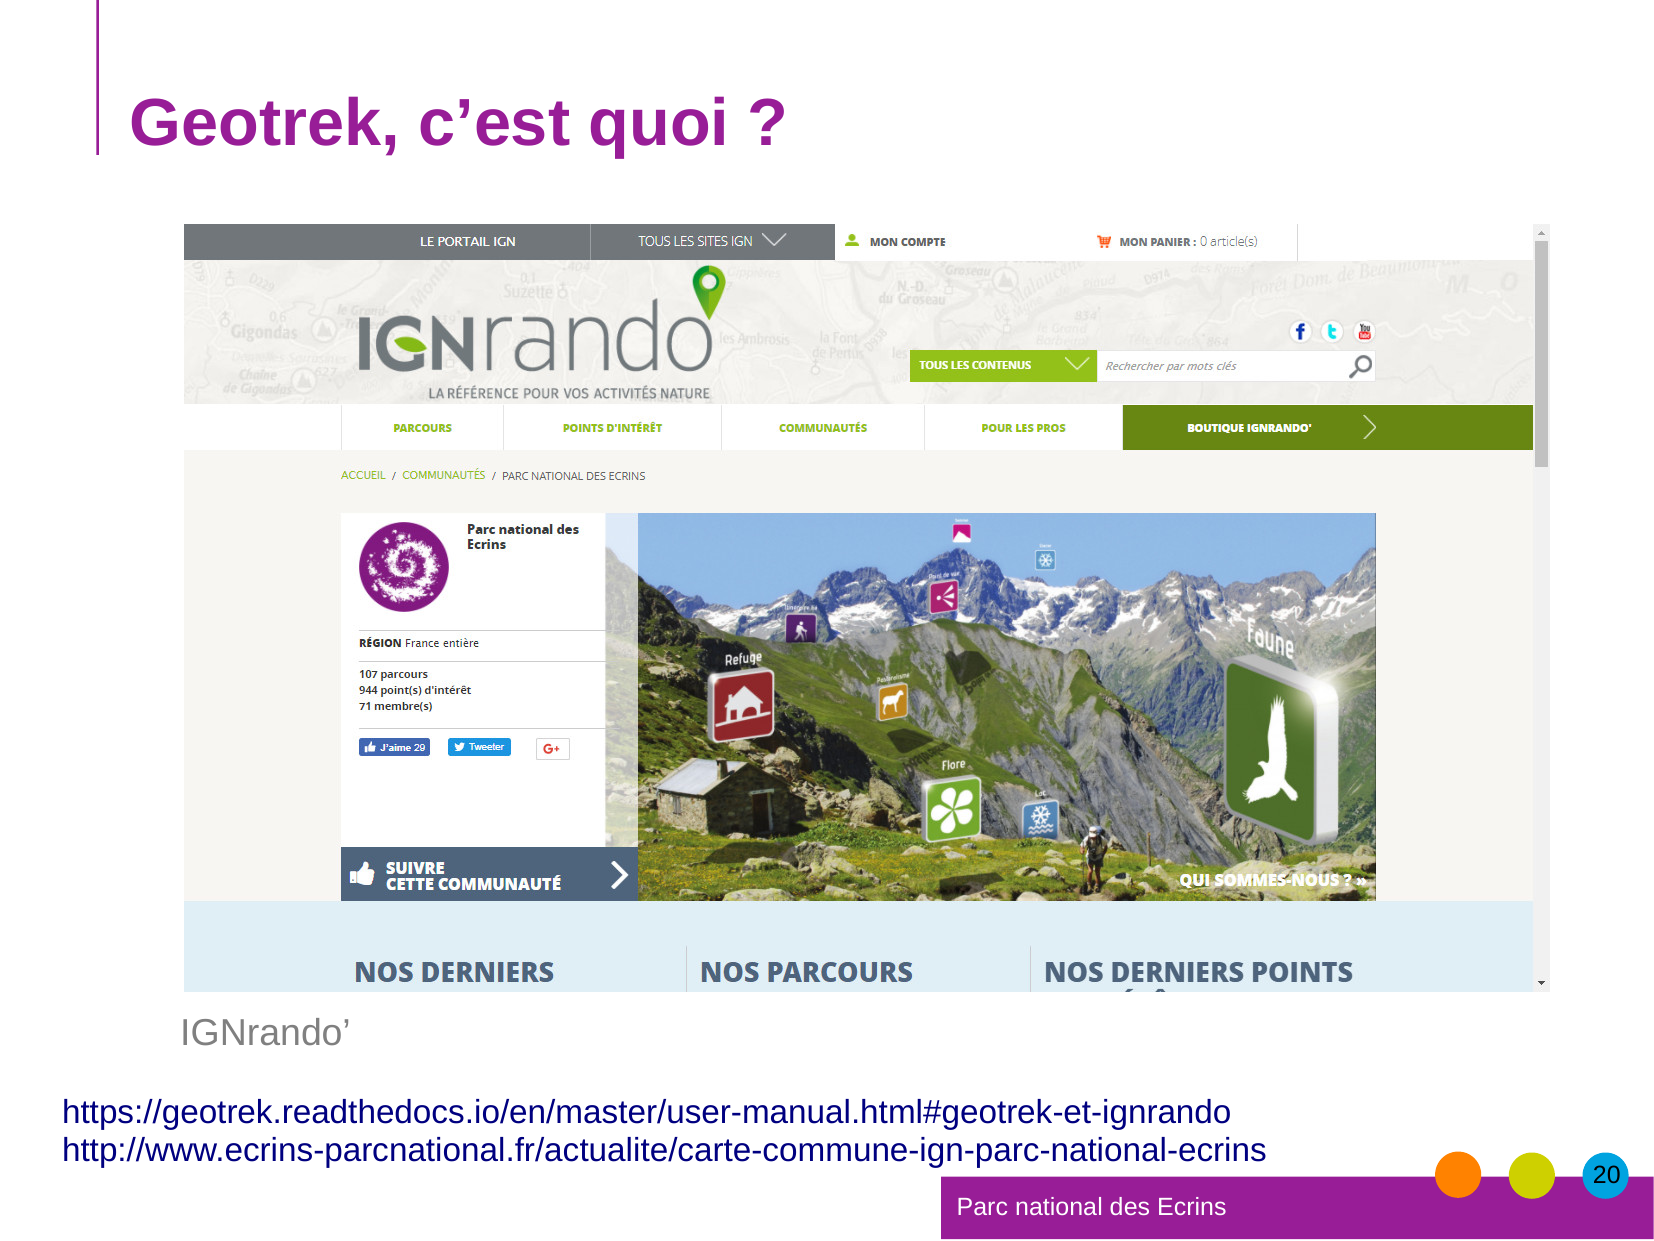

# Geotrek, c’est quoi ?
IGNrando’
https://geotrek.readthedocs.io/en/master/user-manual.html#geotrek-et-ignrando
http://www.ecrins-parcnational.fr/actualite/carte-commune-ign-parc-national-ecrins